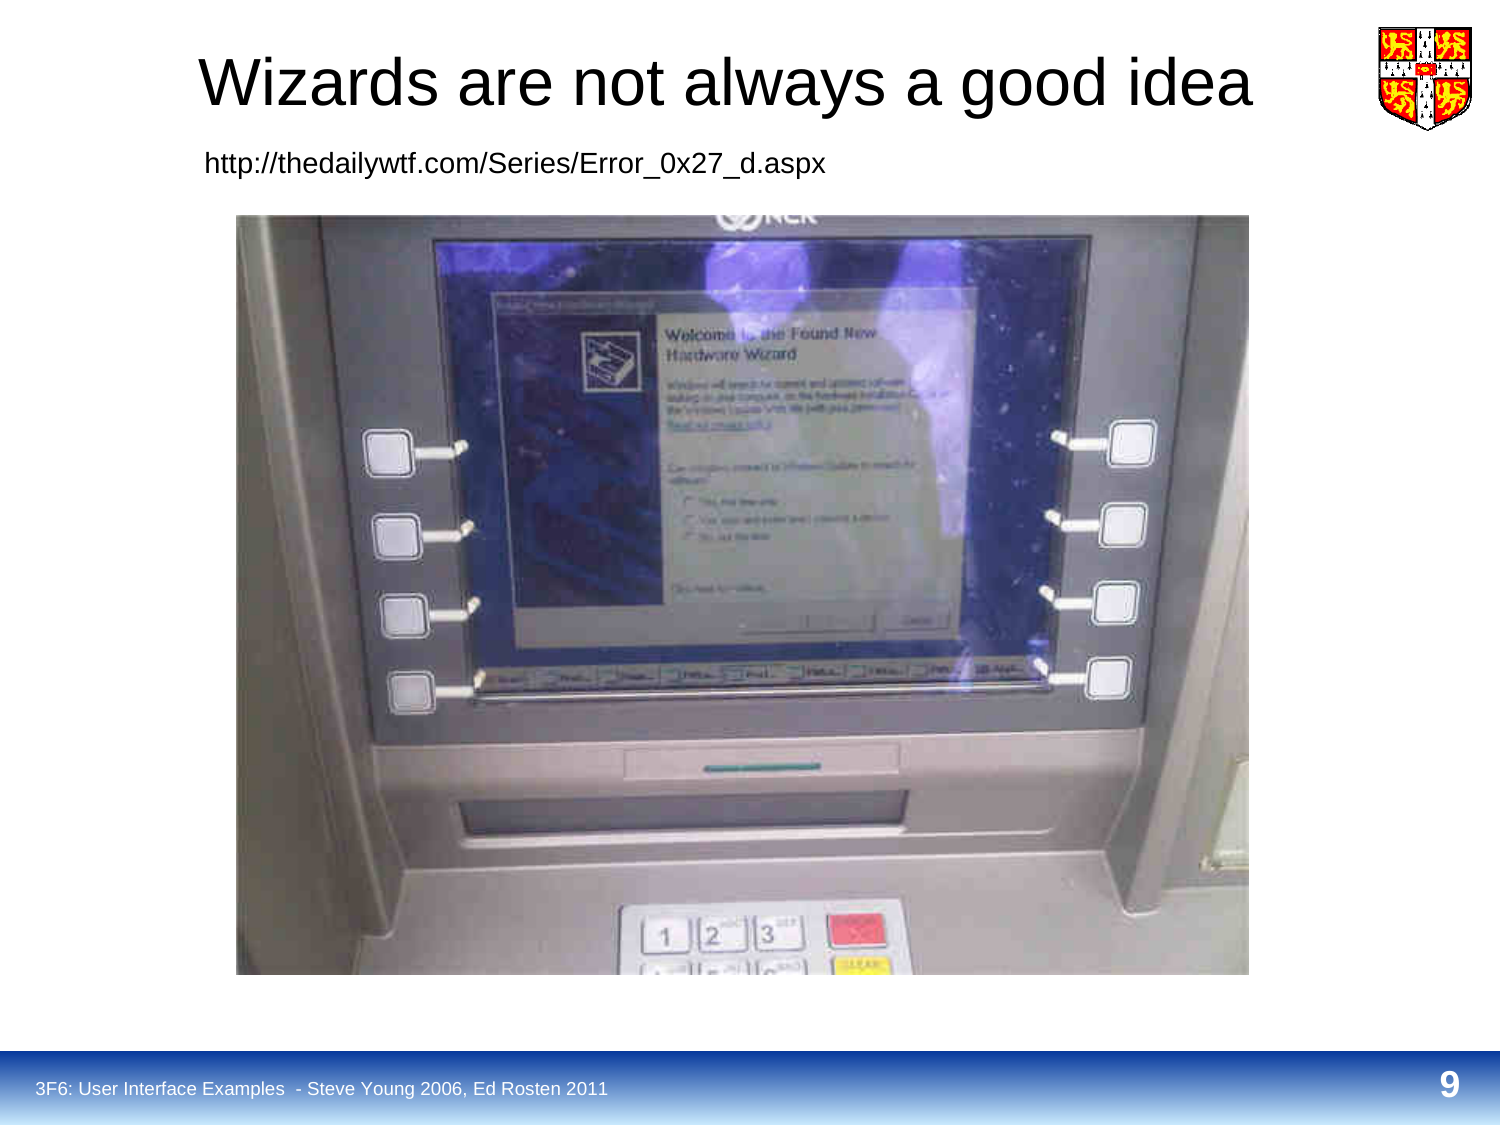

# Wizards are not always a good idea
http://thedailywtf.com/Series/Error_0x27_d.aspx